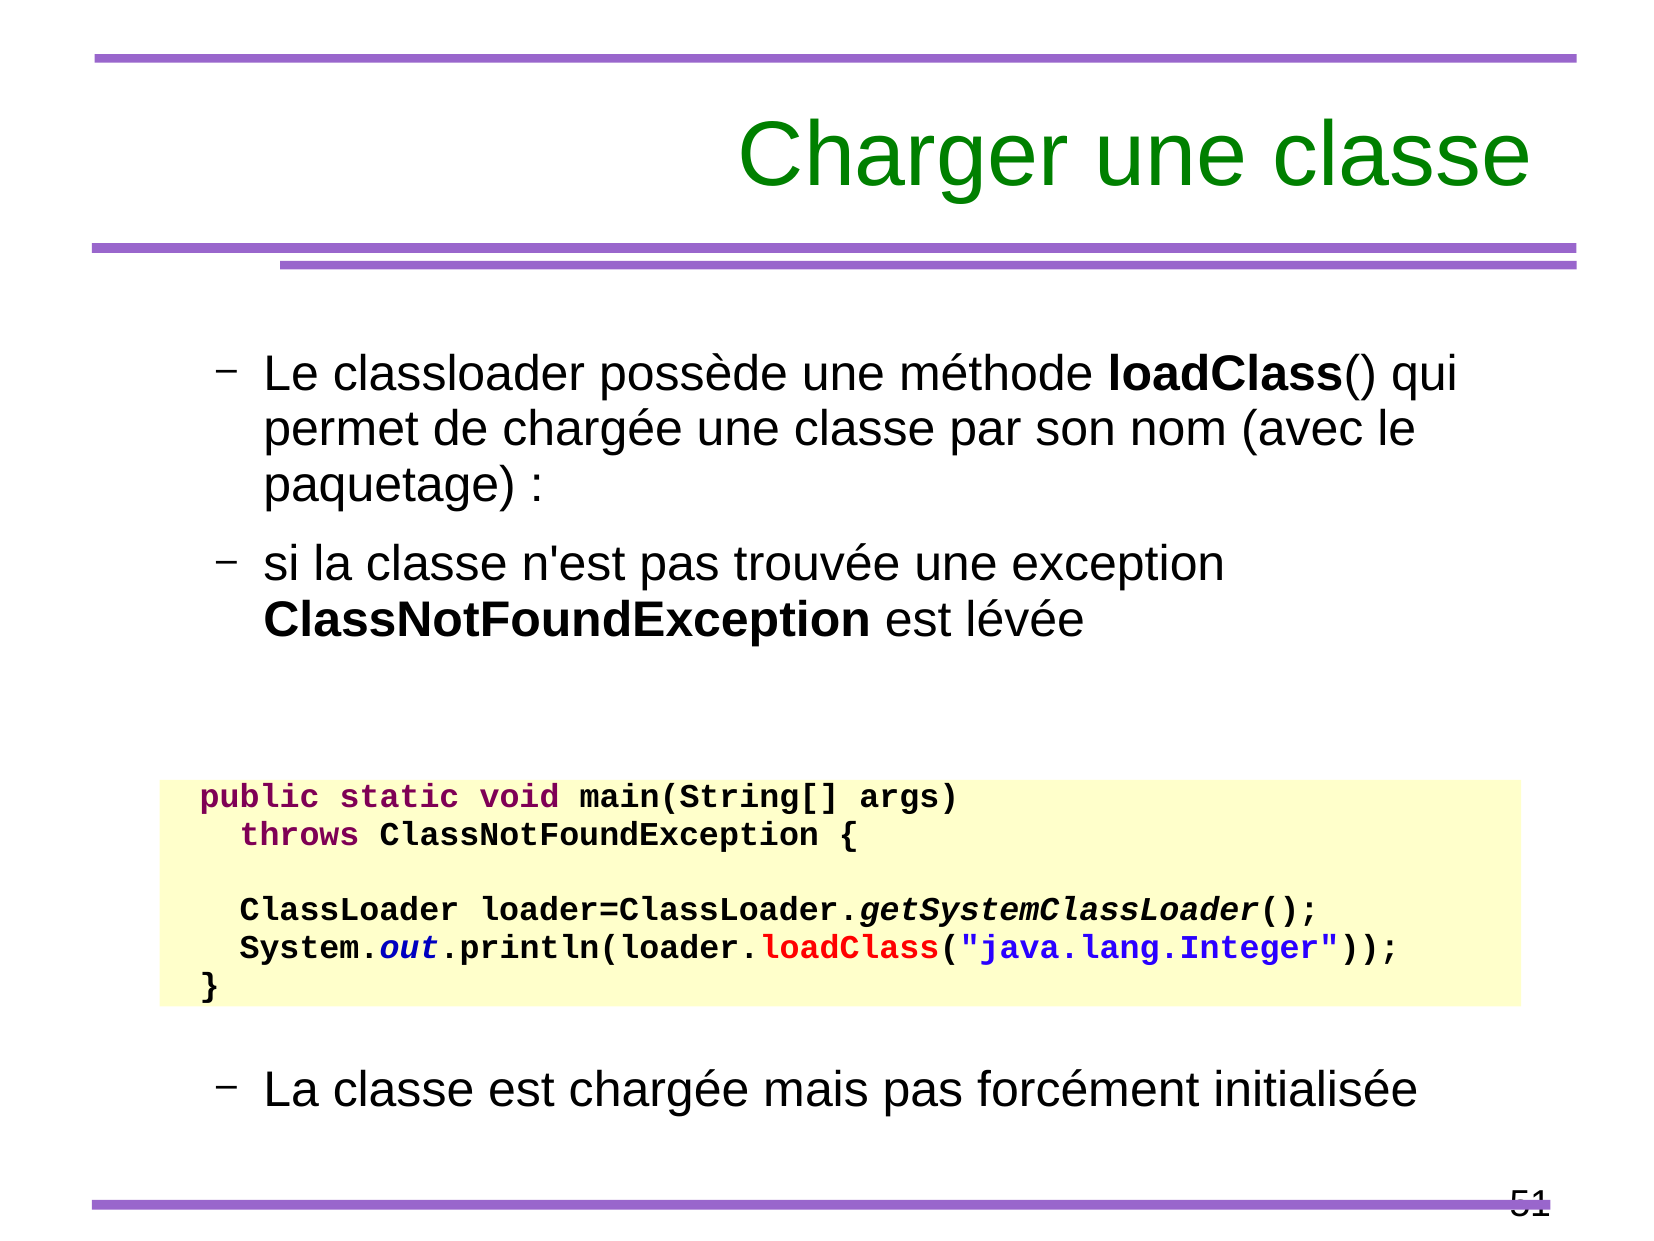

# Charger une classe
Le classloader possède une méthode loadClass() qui permet de chargée une classe par son nom (avec le paquetage) :
si la classe n'est pas trouvée une exception ClassNotFoundException est lévée
La classe est chargée mais pas forcément initialisée
 public static void main(String[] args)
 throws ClassNotFoundException {
 ClassLoader loader=ClassLoader.getSystemClassLoader();
 System.out.println(loader.loadClass("java.lang.Integer"));
 }